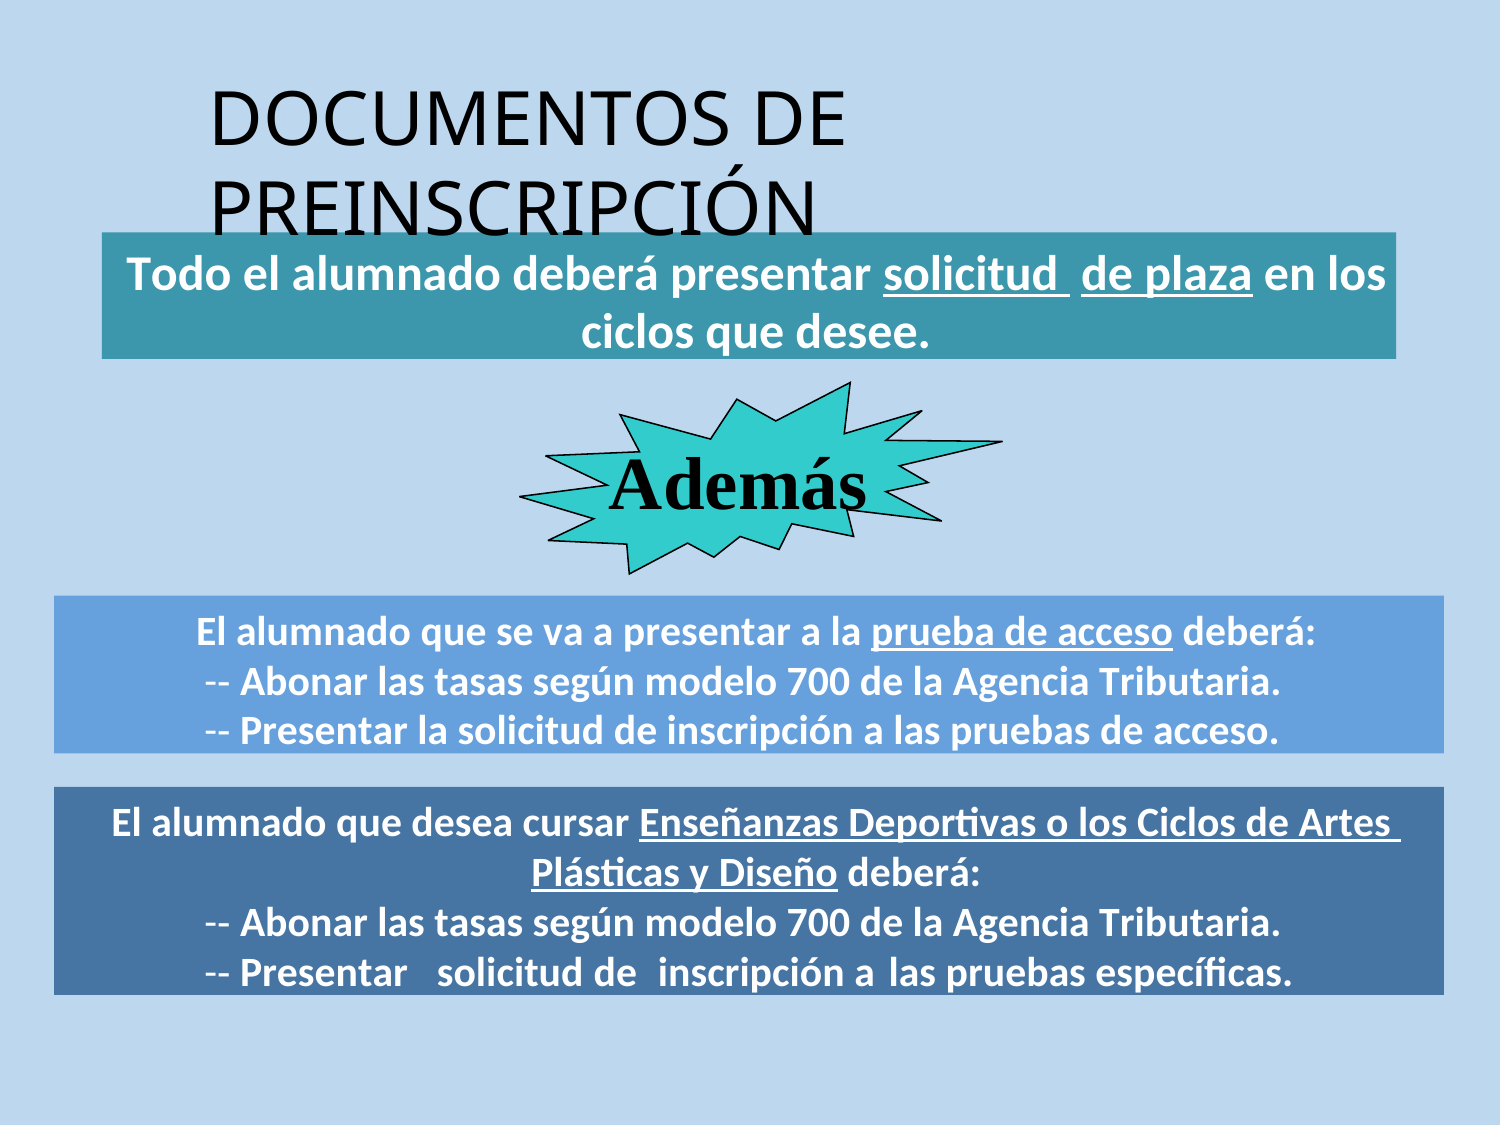

DOCUMENTOS DE PREINSCRIPCIÓN
Todo el alumnado deberá presentar solicitud de plaza en los ciclos que desee.
Además
El alumnado que se va a presentar a la prueba de acceso deberá:
-­‐ Abonar las tasas según modelo 700 de la Agencia Tributaria.
-­‐ Presentar la solicitud de inscripción a las pruebas de acceso.
El alumnado que desea cursar Enseñanzas Deportivas o los Ciclos de Artes Plásticas y Diseño deberá:
-­‐ Abonar las tasas según modelo 700 de la Agencia Tributaria.
-­‐ Presentar	solicitud	 de	inscripción a	 las pruebas especíﬁcas.